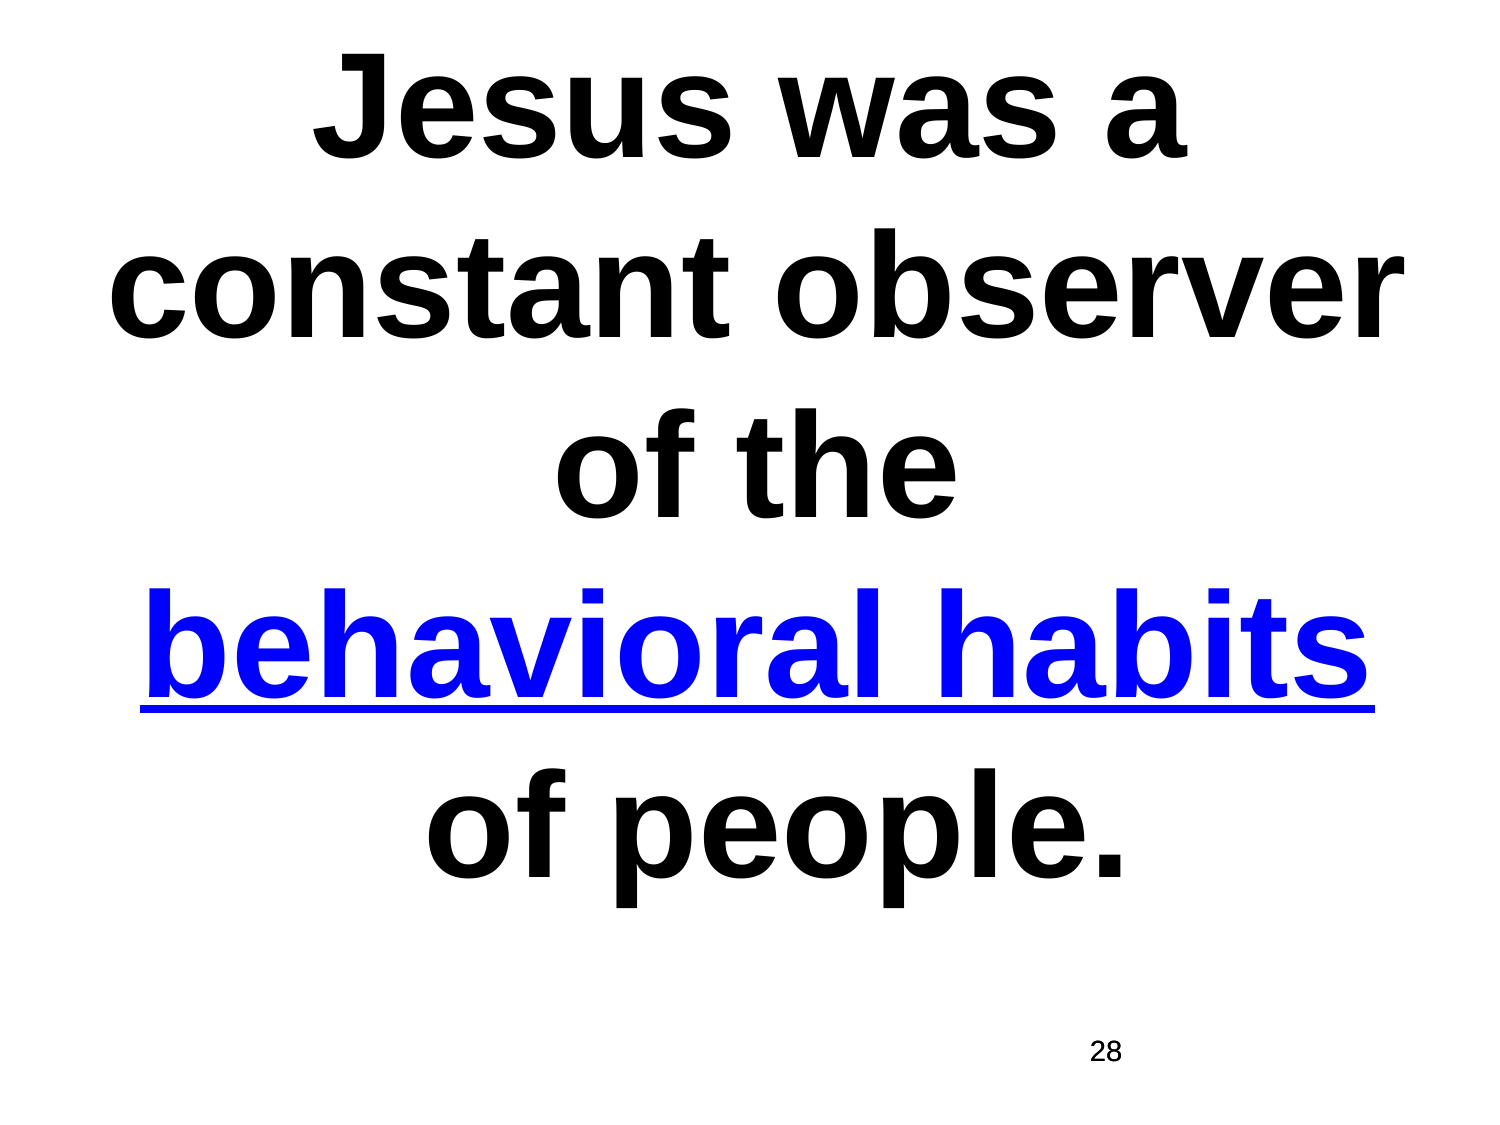

Jesus was a
constant observer
of the
behavioral habits
of people.
28